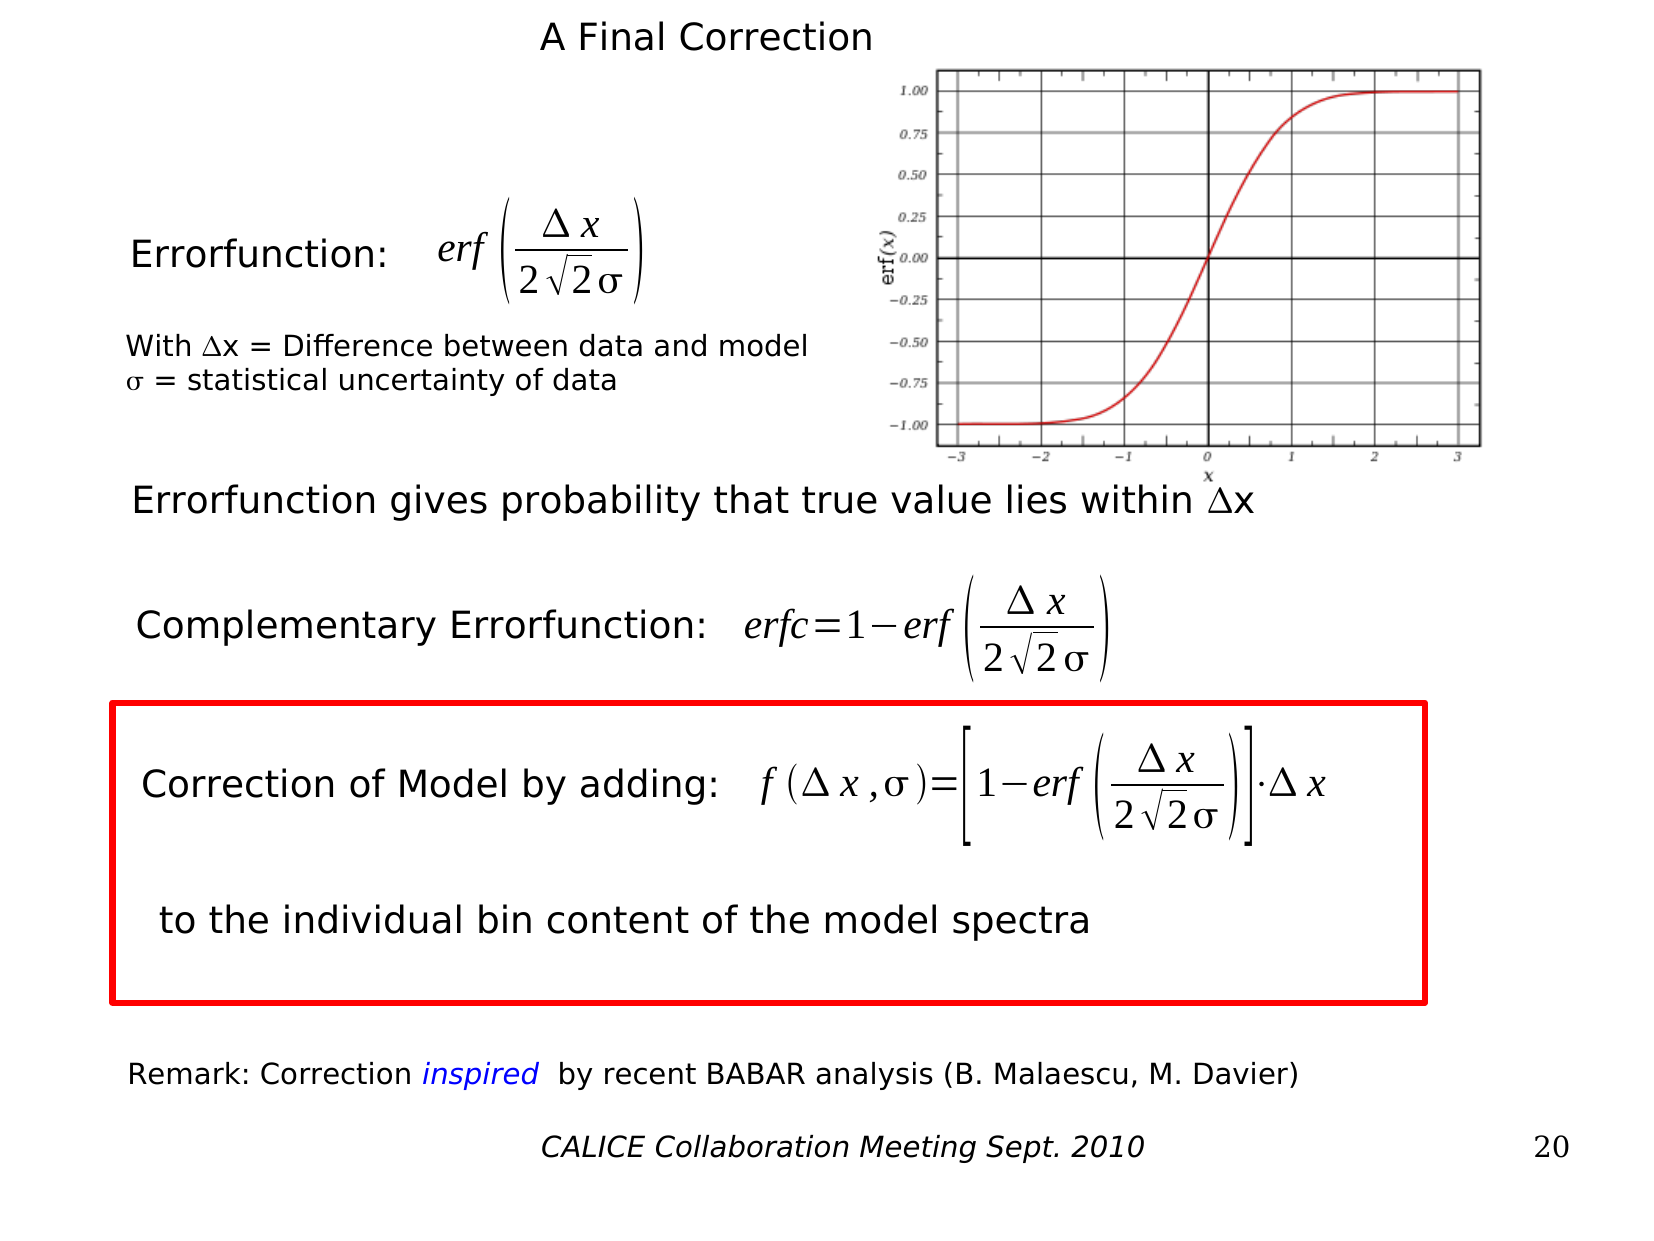

A Final Correction
Errorfunction:
With x = Difference between data and model
 = statistical uncertainty of data
Errorfunction gives probability that true value lies within x
Complementary Errorfunction:
Correction of Model by adding:
to the individual bin content of the model spectra
Remark: Correction inspired by recent BABAR analysis (B. Malaescu, M. Davier)
20